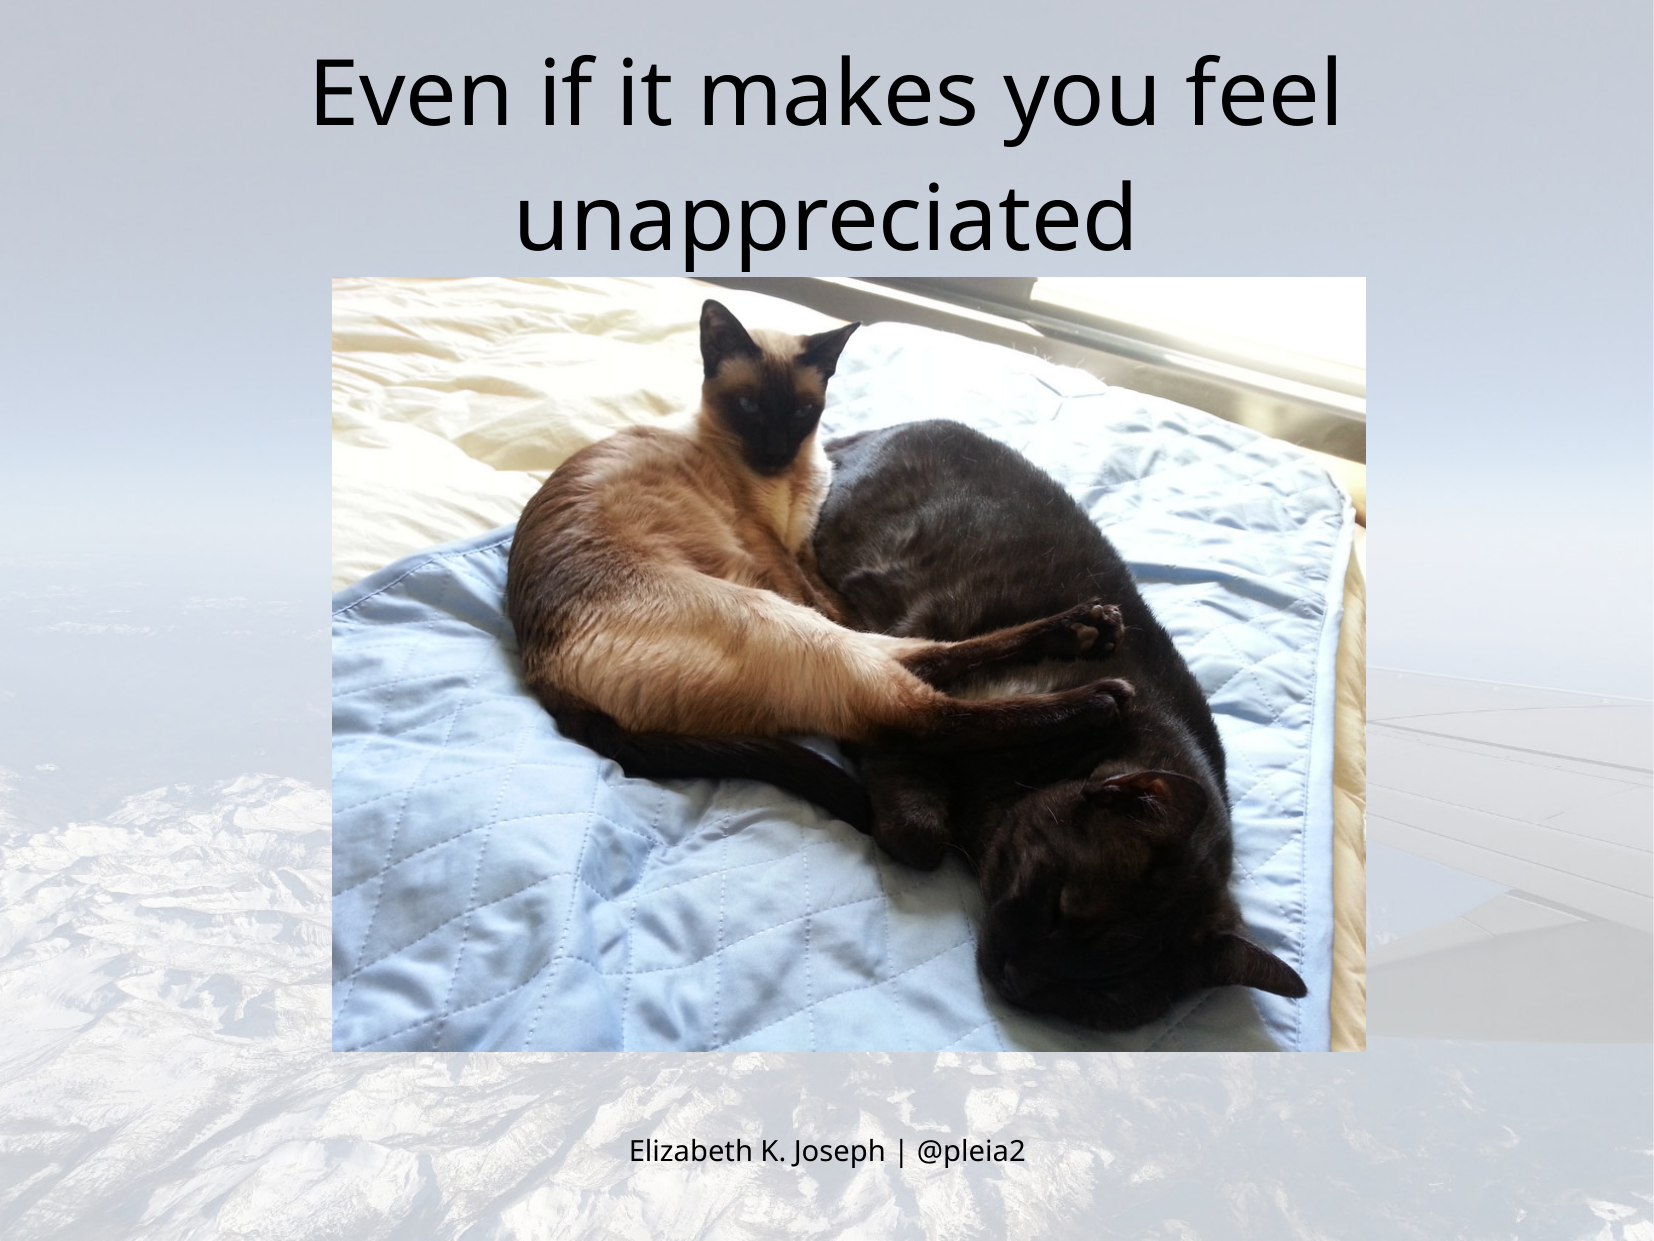

# Even if it makes you feel unappreciated
Elizabeth K. Joseph | @pleia2